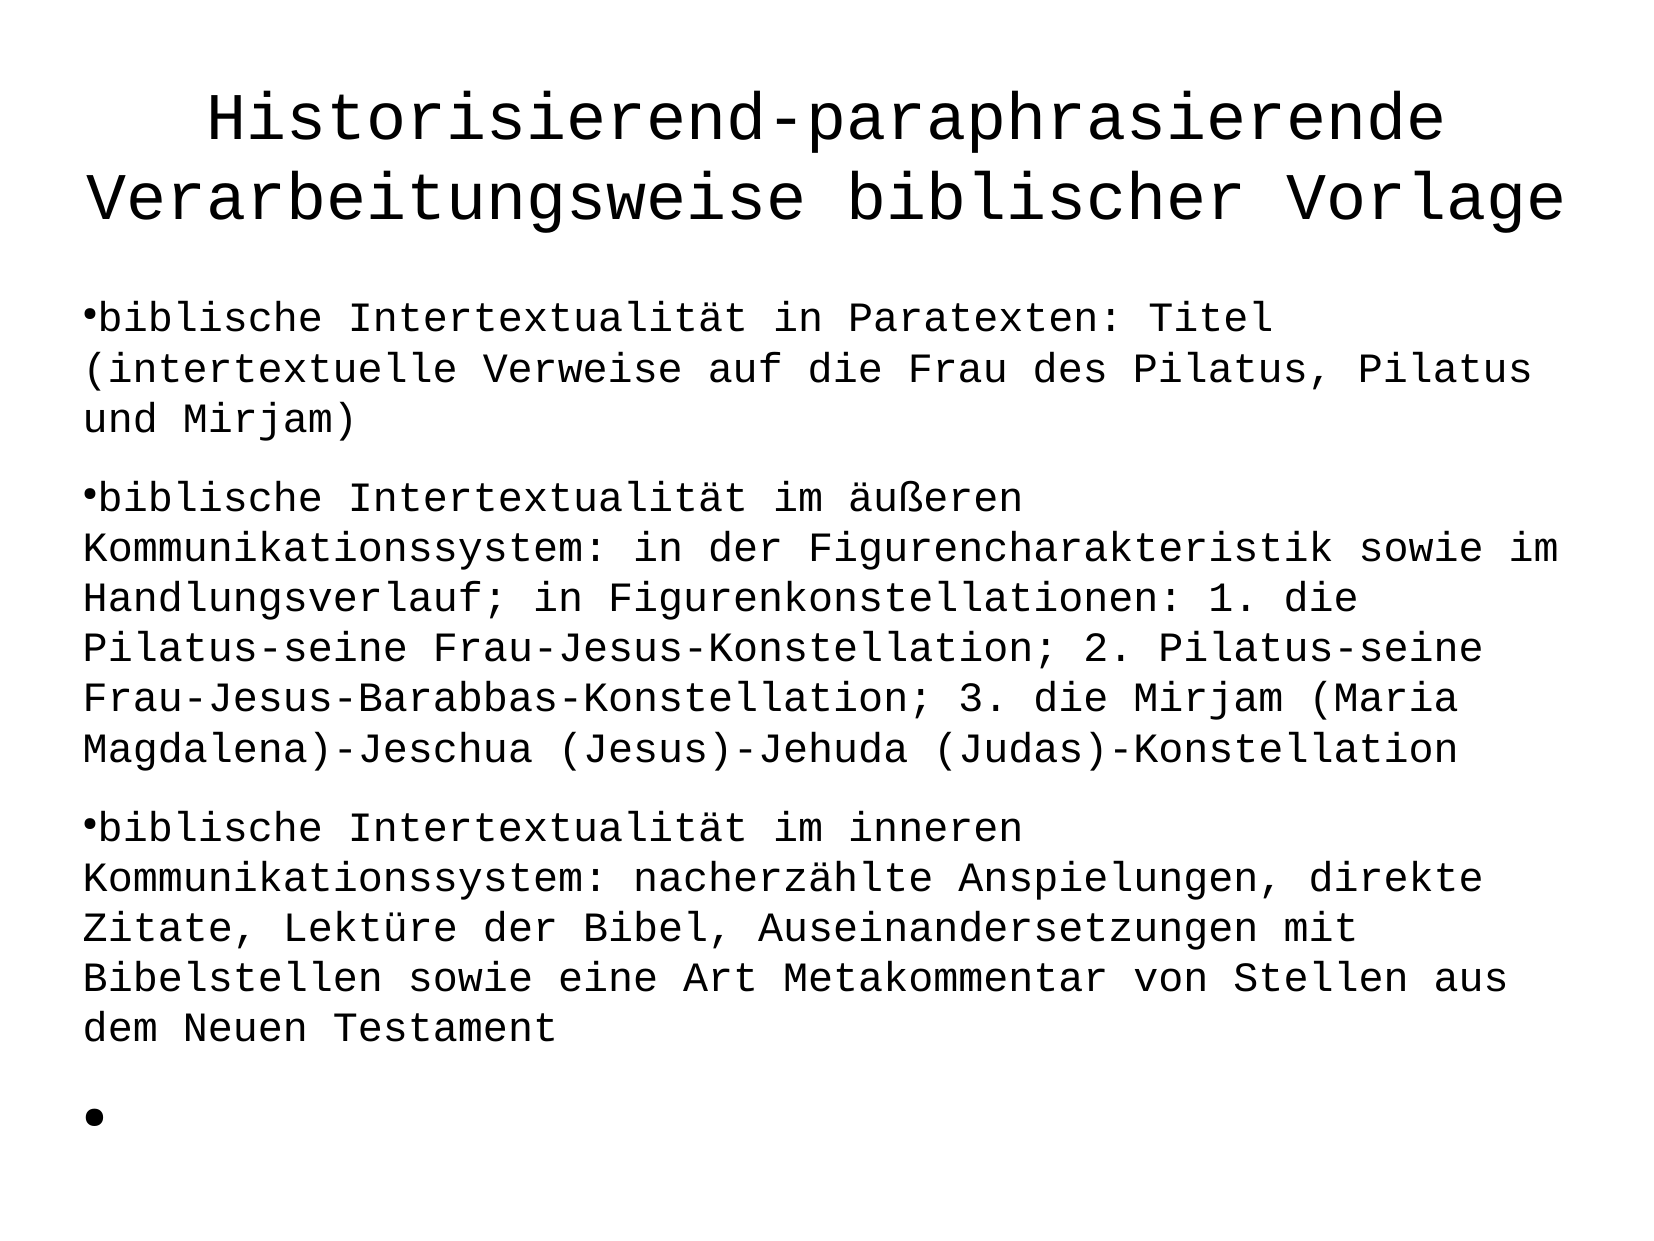

# Historisierend-paraphrasierende Verarbeitungsweise biblischer Vorlage
biblische Intertextualität in Paratexten: Titel (intertextuelle Verweise auf die Frau des Pilatus, Pilatus und Mirjam)
biblische Intertextualität im äußeren Kommunikationssystem: in der Figurencharakteristik sowie im Handlungsverlauf; in Figurenkonstellationen: 1. die Pilatus-seine Frau-Jesus-Konstellation; 2. Pilatus-seine Frau-Jesus-Barabbas-Konstellation; 3. die Mirjam (Maria Magdalena)-Jeschua (Jesus)-Jehuda (Judas)-Konstellation
biblische Intertextualität im inneren Kommunikationssystem: nacherzählte Anspielungen, direkte Zitate, Lektüre der Bibel, Auseinandersetzungen mit Bibelstellen sowie eine Art Metakommentar von Stellen aus dem Neuen Testament